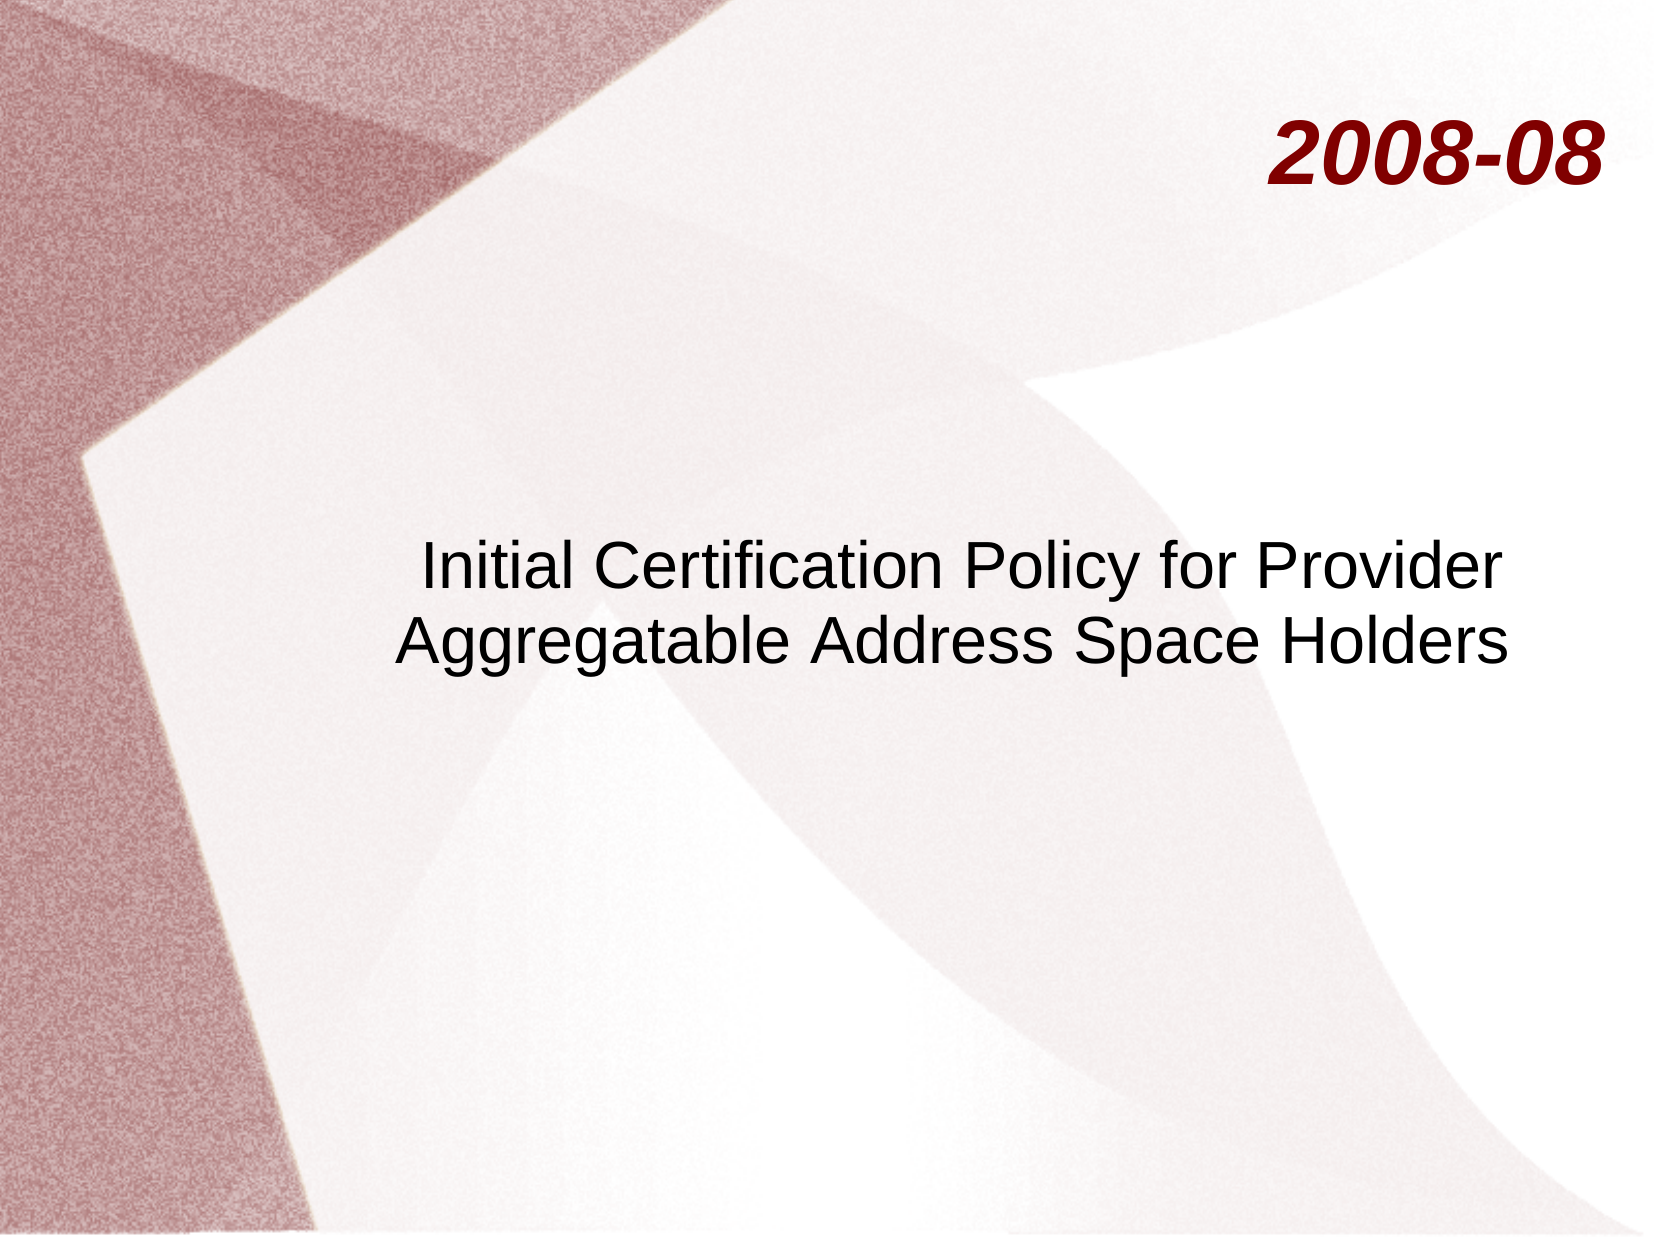

# 2008-08
Initial Certification Policy for Provider Aggregatable Address Space Holders